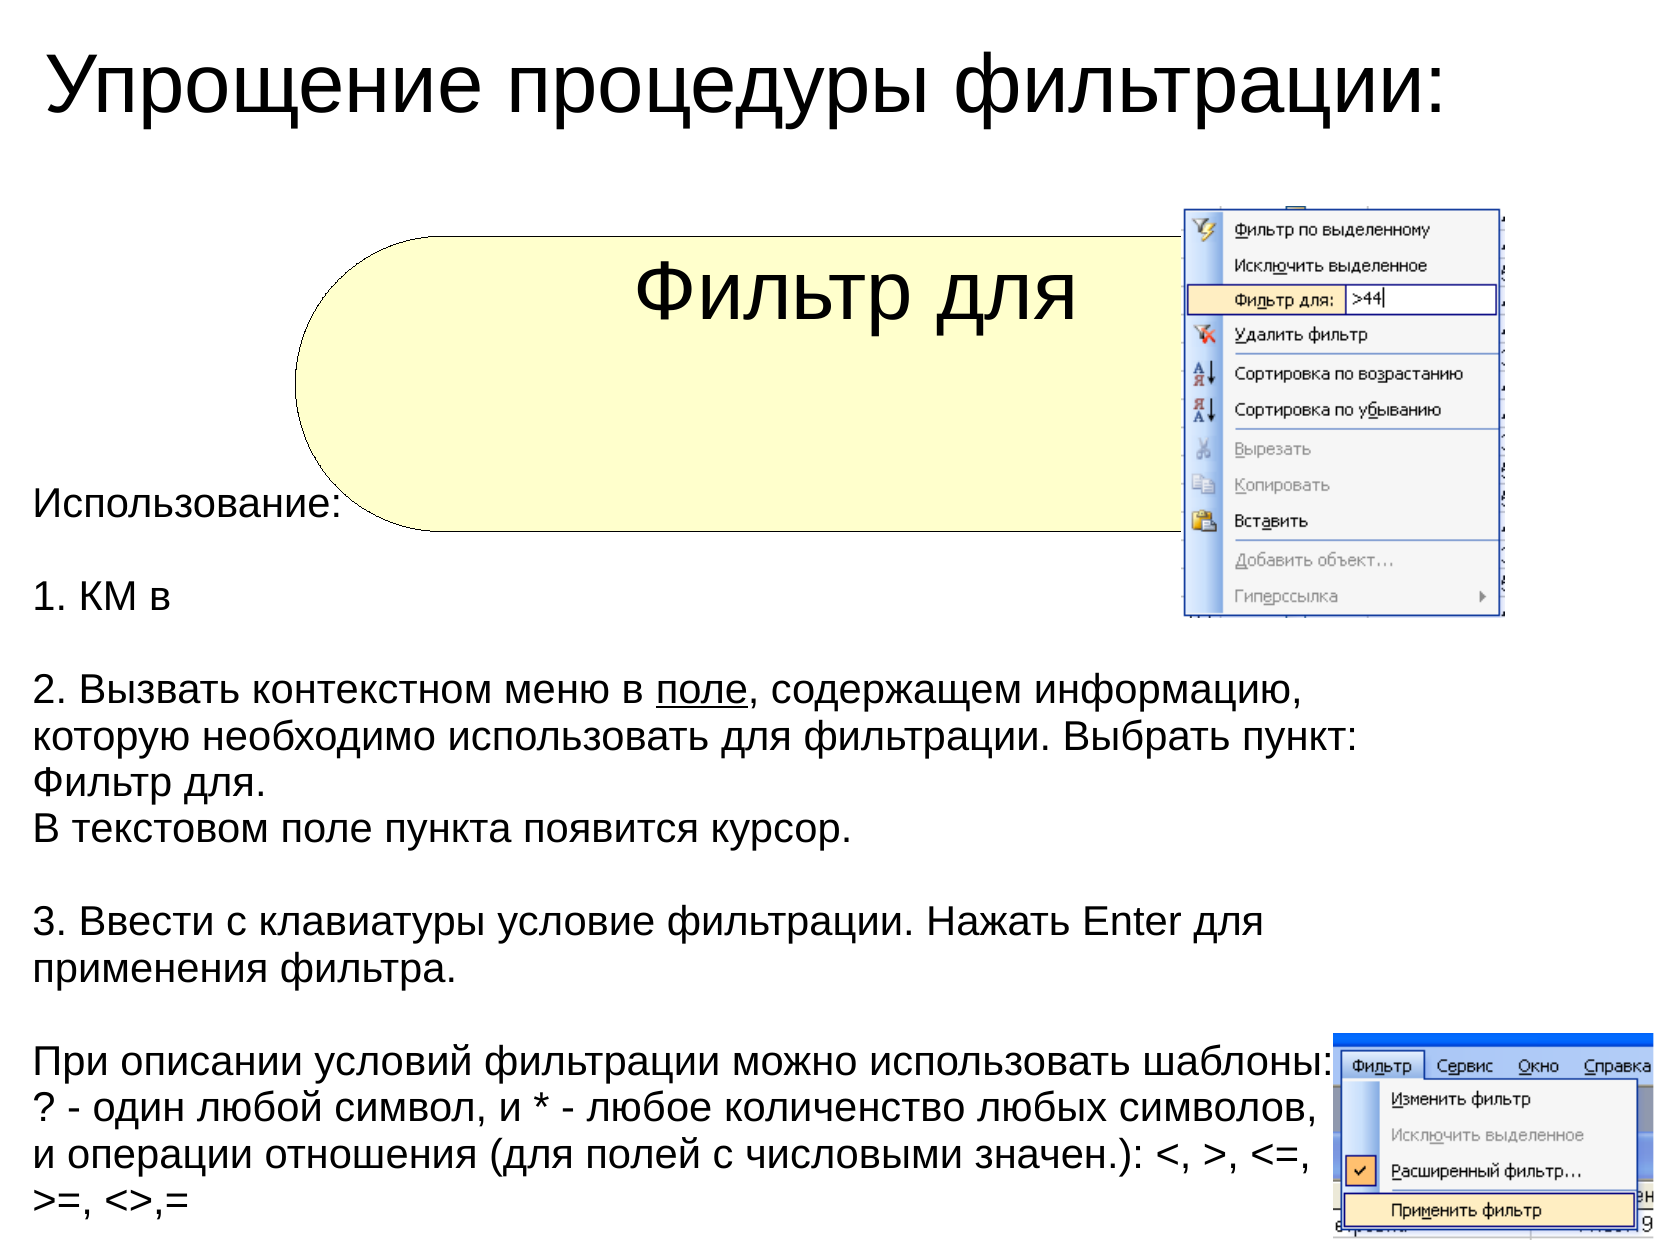

Упрощение процедуры фильтрации:
Фильтр для
Использование:
1. КМ в
2. Вызвать контекстном меню в поле, содержащем информацию, которую необходимо использовать для фильтрации. Выбрать пункт: Фильтр для.
В текстовом поле пункта появится курсор.
3. Ввести с клавиатуры условие фильтрации. Нажать Enter для применения фильтра.
При описании условий фильтрации можно использовать шаблоны:
? - один любой символ, и * - любое количенство любых символов,
и операции отношения (для полей с числовыми значен.): <, >, <=, >=, <>,=